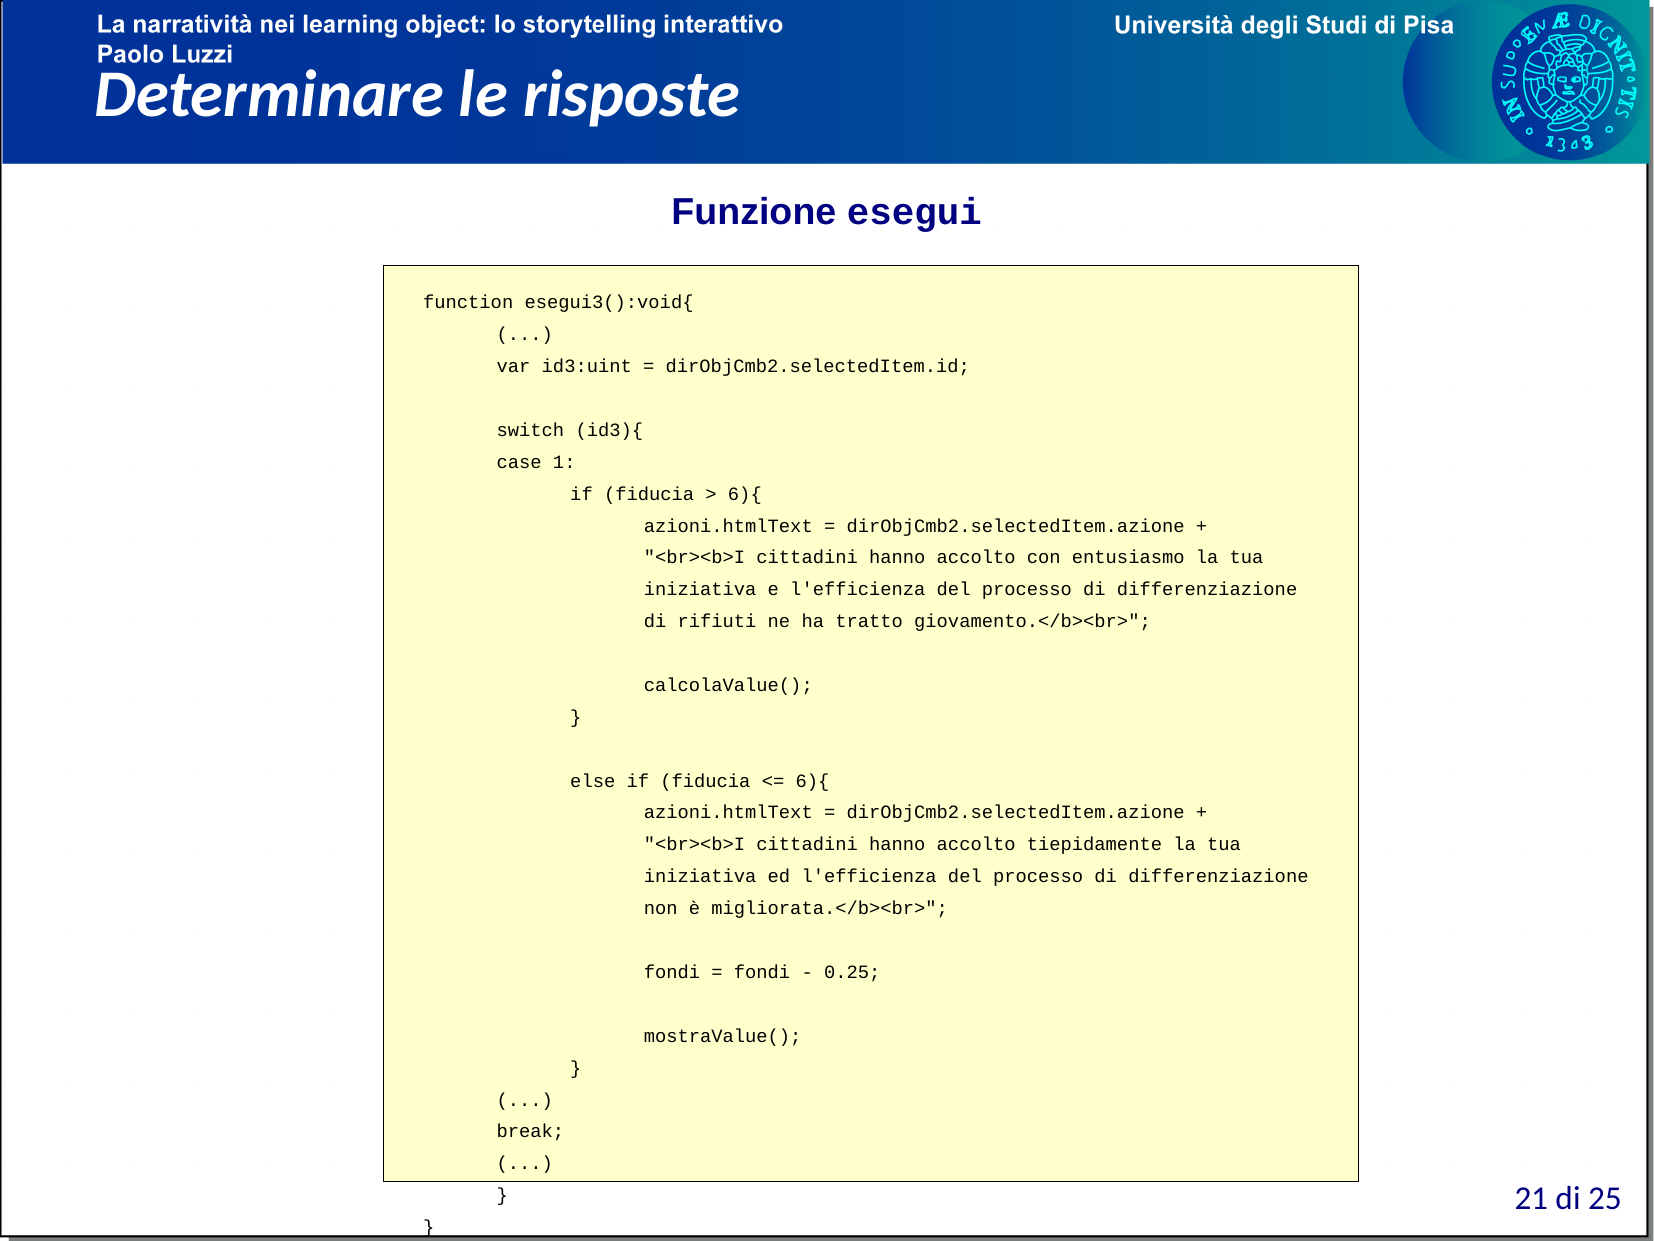

Determinare le risposte
Funzione esegui
function esegui3():void{
(...)
var id3:uint = dirObjCmb2.selectedItem.id;
switch (id3){
case 1:
if (fiducia > 6){
azioni.htmlText = dirObjCmb2.selectedItem.azione +
"<br><b>I cittadini hanno accolto con entusiasmo la tua
iniziativa e l'efficienza del processo di differenziazione
di rifiuti ne ha tratto giovamento.</b><br>";
calcolaValue();
}
else if (fiducia <= 6){
azioni.htmlText = dirObjCmb2.selectedItem.azione +
"<br><b>I cittadini hanno accolto tiepidamente la tua
iniziativa ed l'efficienza del processo di differenziazione
non è migliorata.</b><br>";
fondi = fondi - 0.25;
mostraValue();
}
(...)
break;
(...)
}
}
21
21 di 25